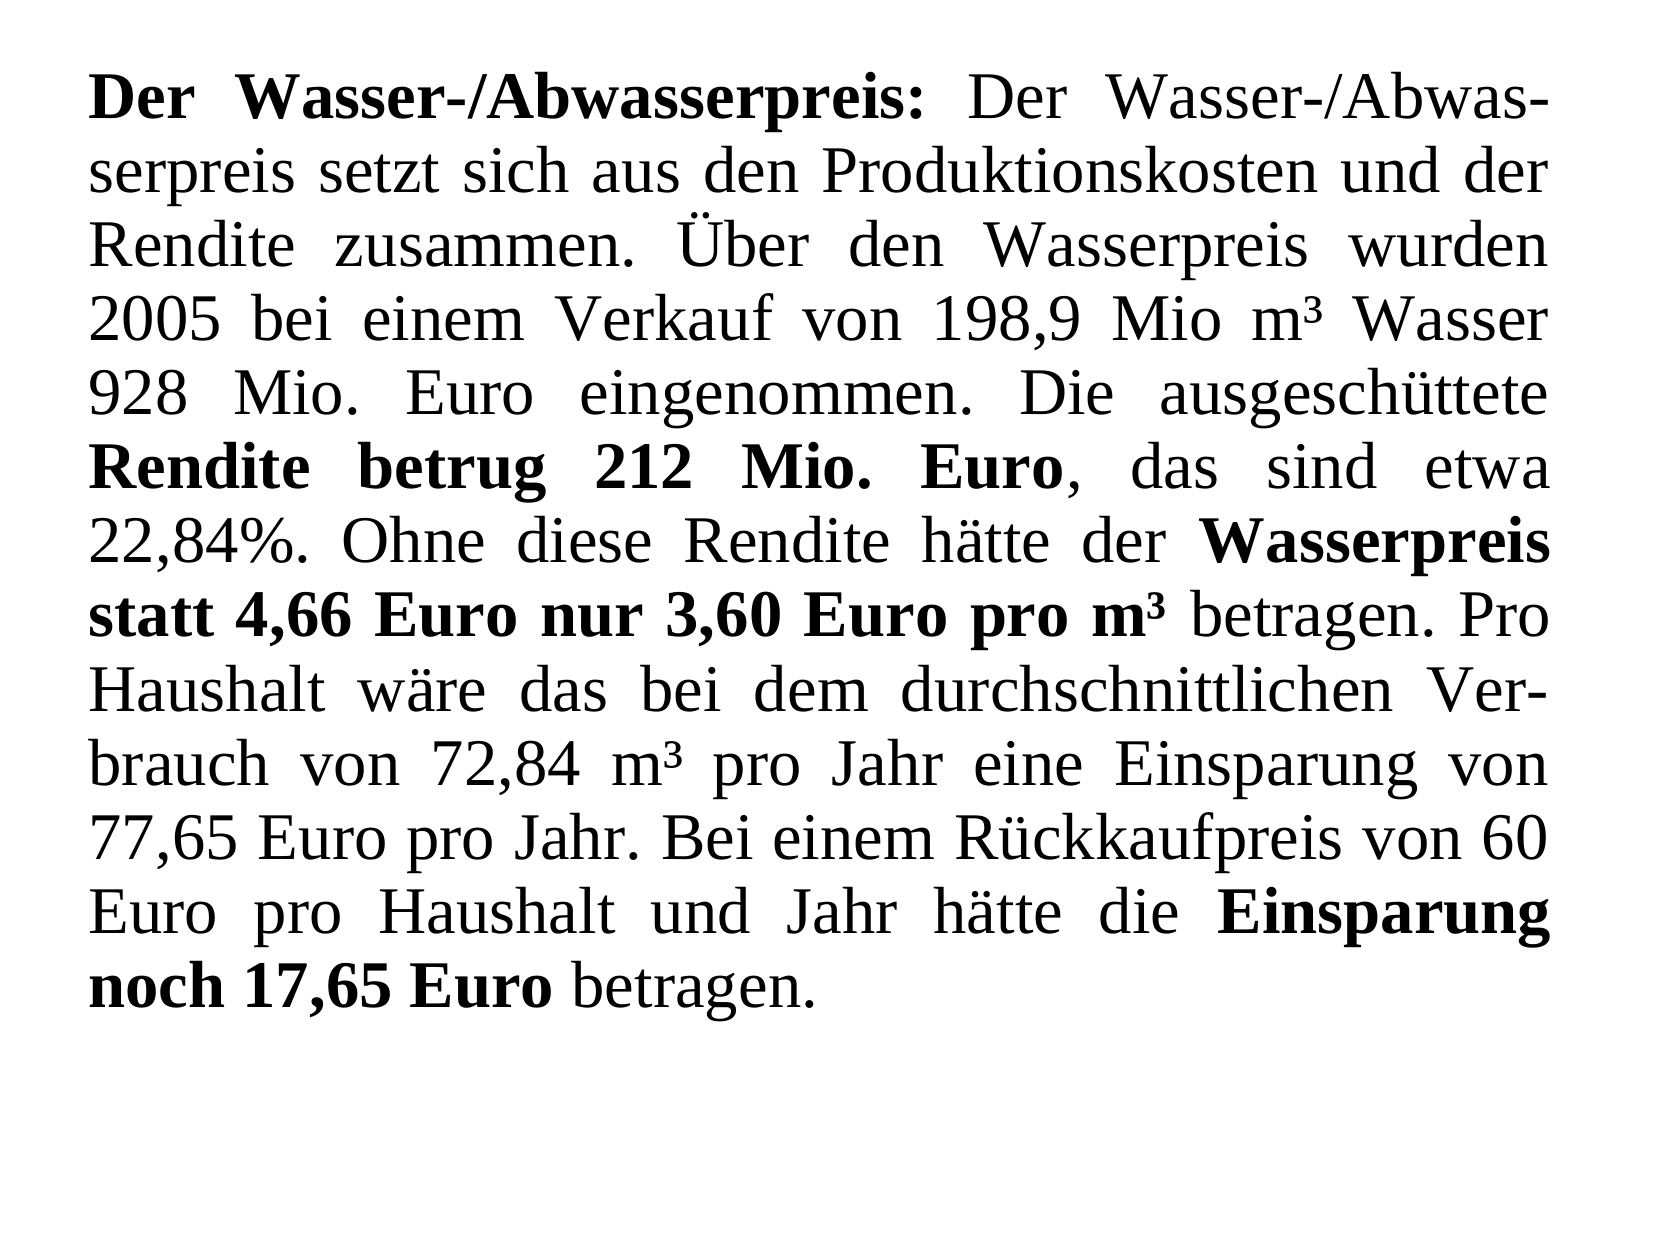

Der Wasser-/Abwasserpreis: Der Wasser-/Abwas-serpreis setzt sich aus den Produktionskosten und der Rendite zusammen. Über den Wasserpreis wurden 2005 bei einem Verkauf von 198,9 Mio m³ Wasser 928 Mio. Euro eingenommen. Die ausgeschüttete Rendite betrug 212 Mio. Euro, das sind etwa 22,84%. Ohne diese Rendite hätte der Wasserpreis statt 4,66 Euro nur 3,60 Euro pro m³ betragen. Pro Haushalt wäre das bei dem durchschnittlichen Ver-brauch von 72,84 m³ pro Jahr eine Einsparung von 77,65 Euro pro Jahr. Bei einem Rückkaufpreis von 60 Euro pro Haushalt und Jahr hätte die Einsparung noch 17,65 Euro betragen.